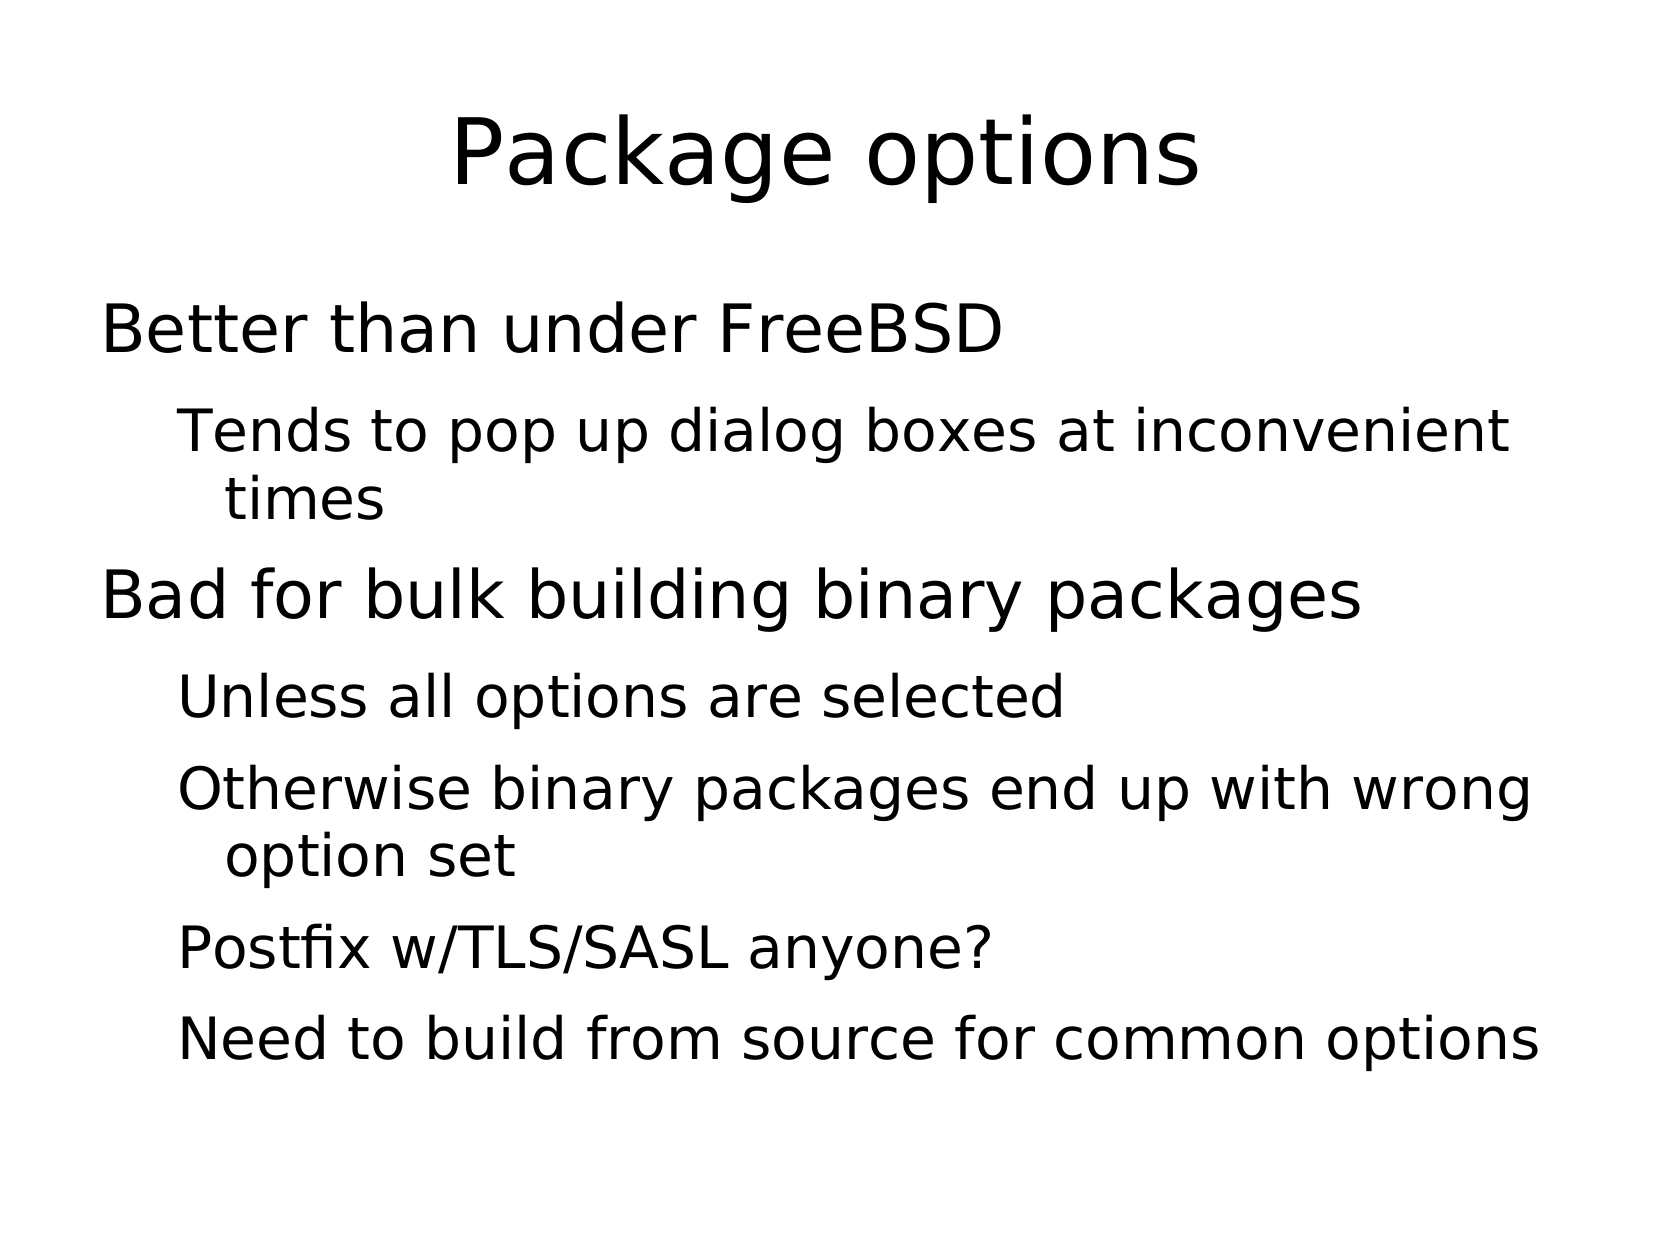

# Package options
Better than under FreeBSD
Tends to pop up dialog boxes at inconvenient times
Bad for bulk building binary packages
Unless all options are selected
Otherwise binary packages end up with wrong option set
Postfix w/TLS/SASL anyone?
Need to build from source for common options